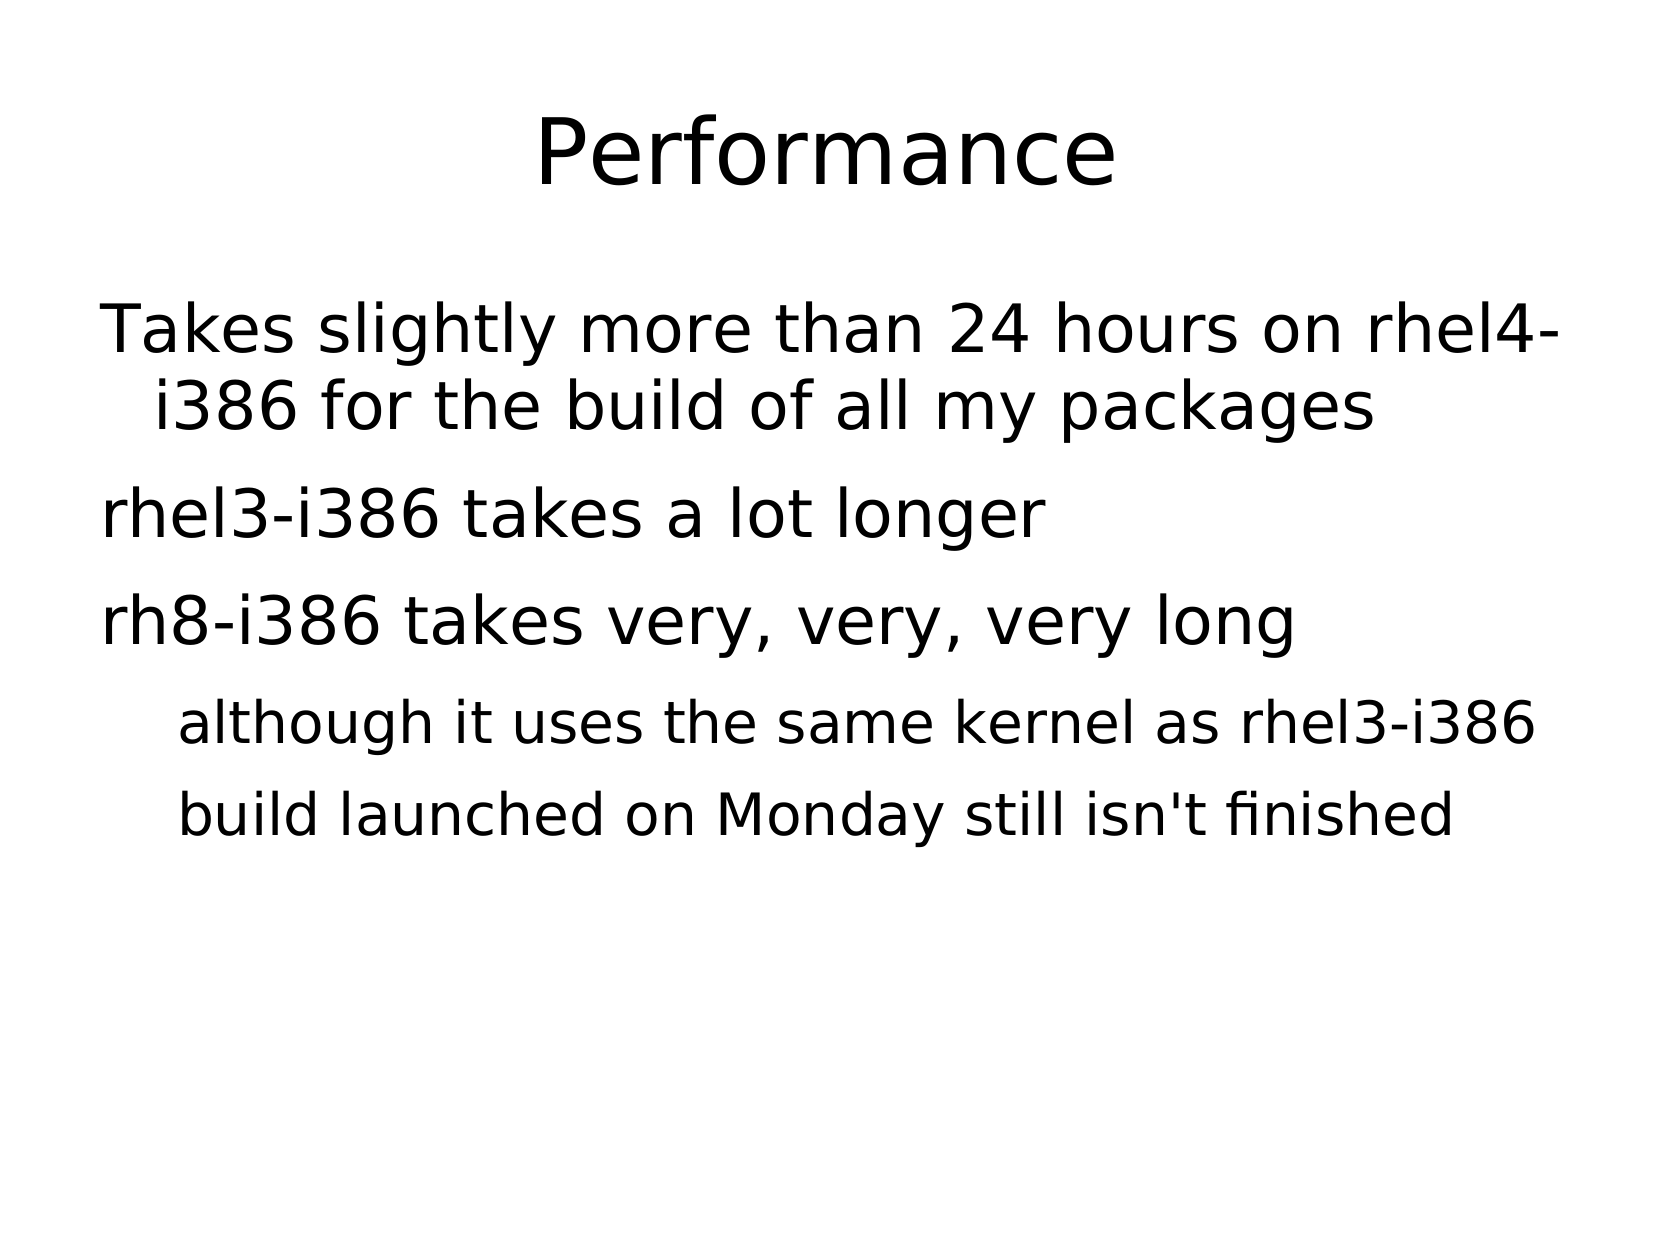

# Performance
Takes slightly more than 24 hours on rhel4-i386 for the build of all my packages
rhel3-i386 takes a lot longer
rh8-i386 takes very, very, very long
although it uses the same kernel as rhel3-i386
build launched on Monday still isn't finished